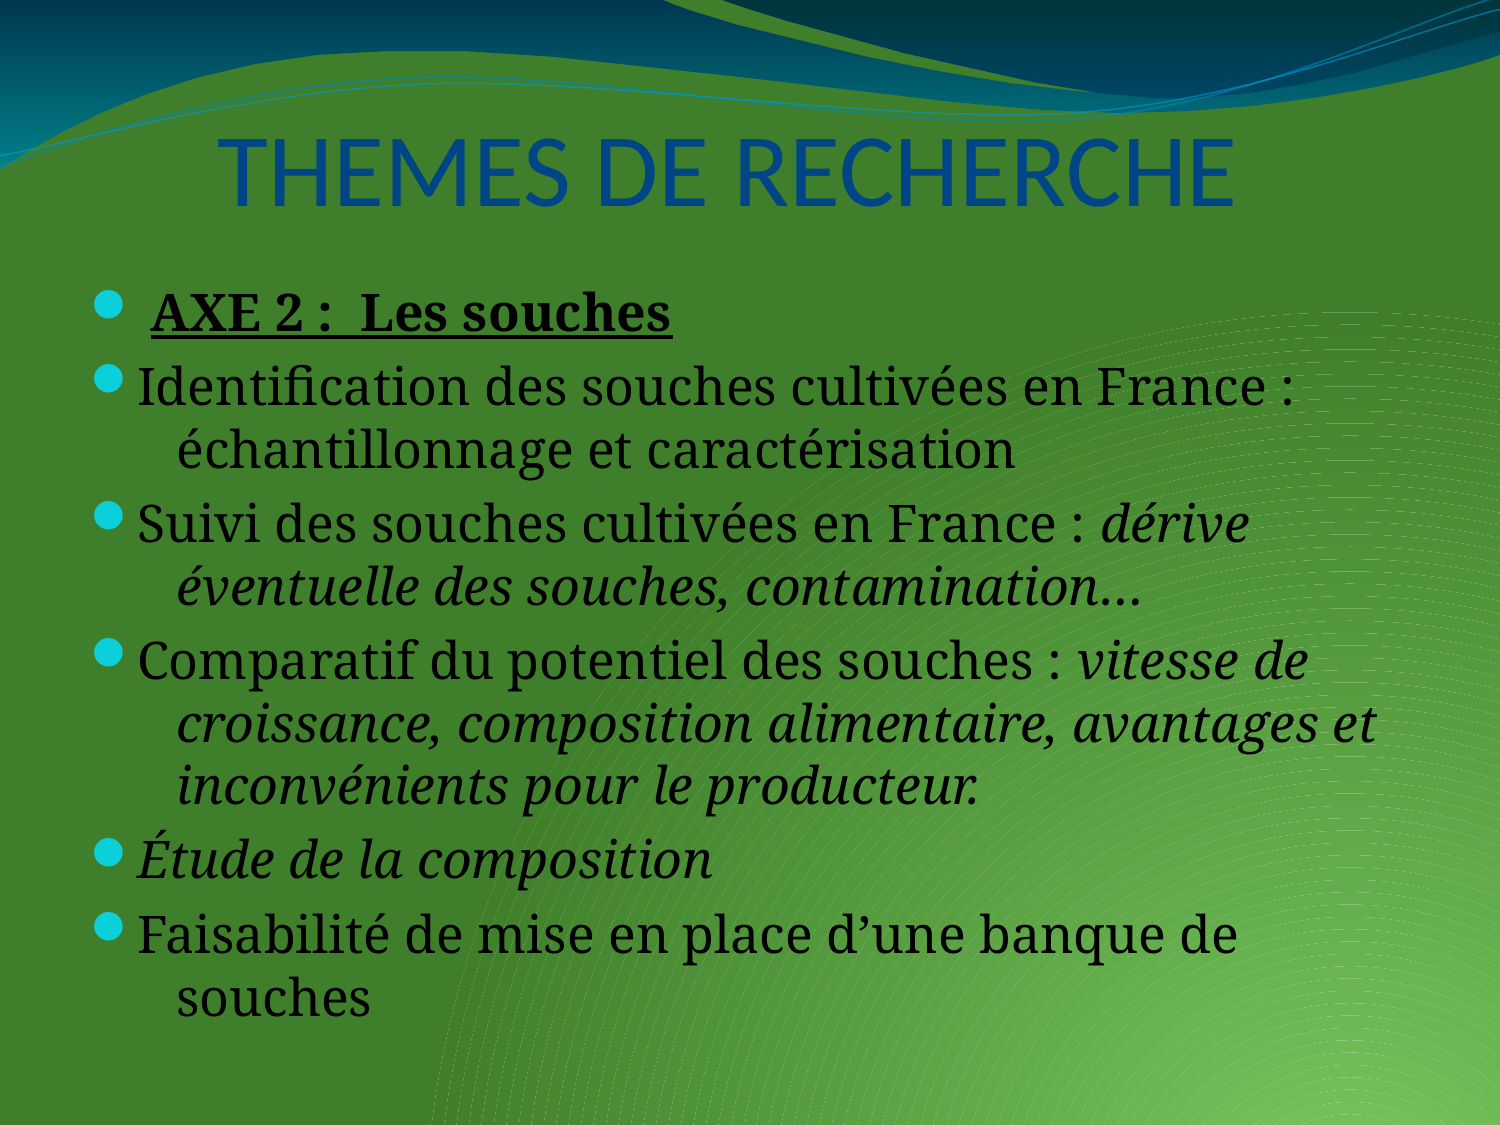

THEMES DE RECHERCHE
# AXE 2 : Les souches
Identification des souches cultivées en France : échantillonnage et caractérisation
Suivi des souches cultivées en France : dérive éventuelle des souches, contamination…
Comparatif du potentiel des souches : vitesse de croissance, composition alimentaire, avantages et inconvénients pour le producteur.
Étude de la composition
Faisabilité de mise en place d’une banque de souches